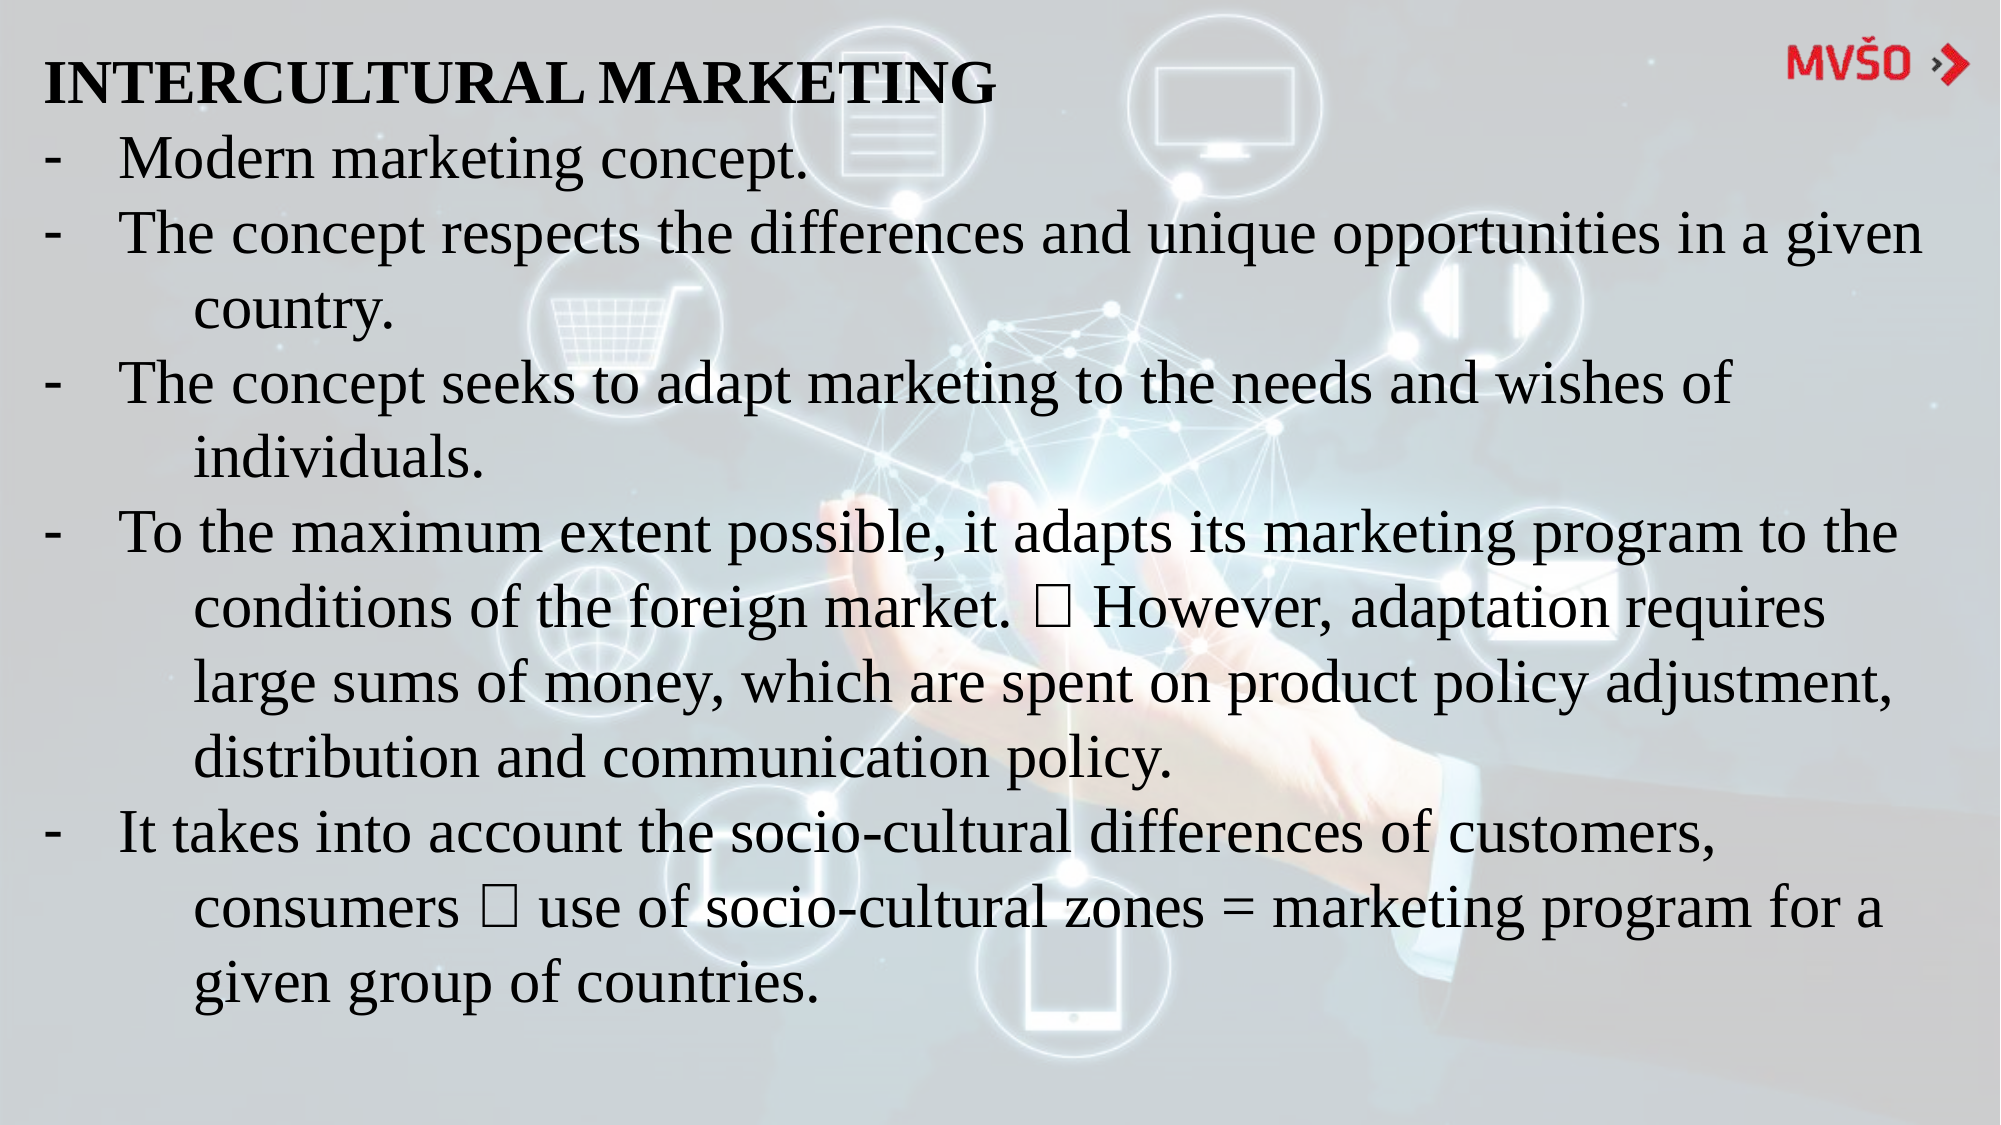

INTERCULTURAL MARKETING
Modern marketing concept.
The concept respects the differences and unique opportunities in a given country.
The concept seeks to adapt marketing to the needs and wishes of individuals.
To the maximum extent possible, it adapts its marketing program to the conditions of the foreign market.  However, adaptation requires large sums of money, which are spent on product policy adjustment, distribution and communication policy.
It takes into account the socio-cultural differences of customers, consumers  use of socio-cultural zones = marketing program for a given group of countries.